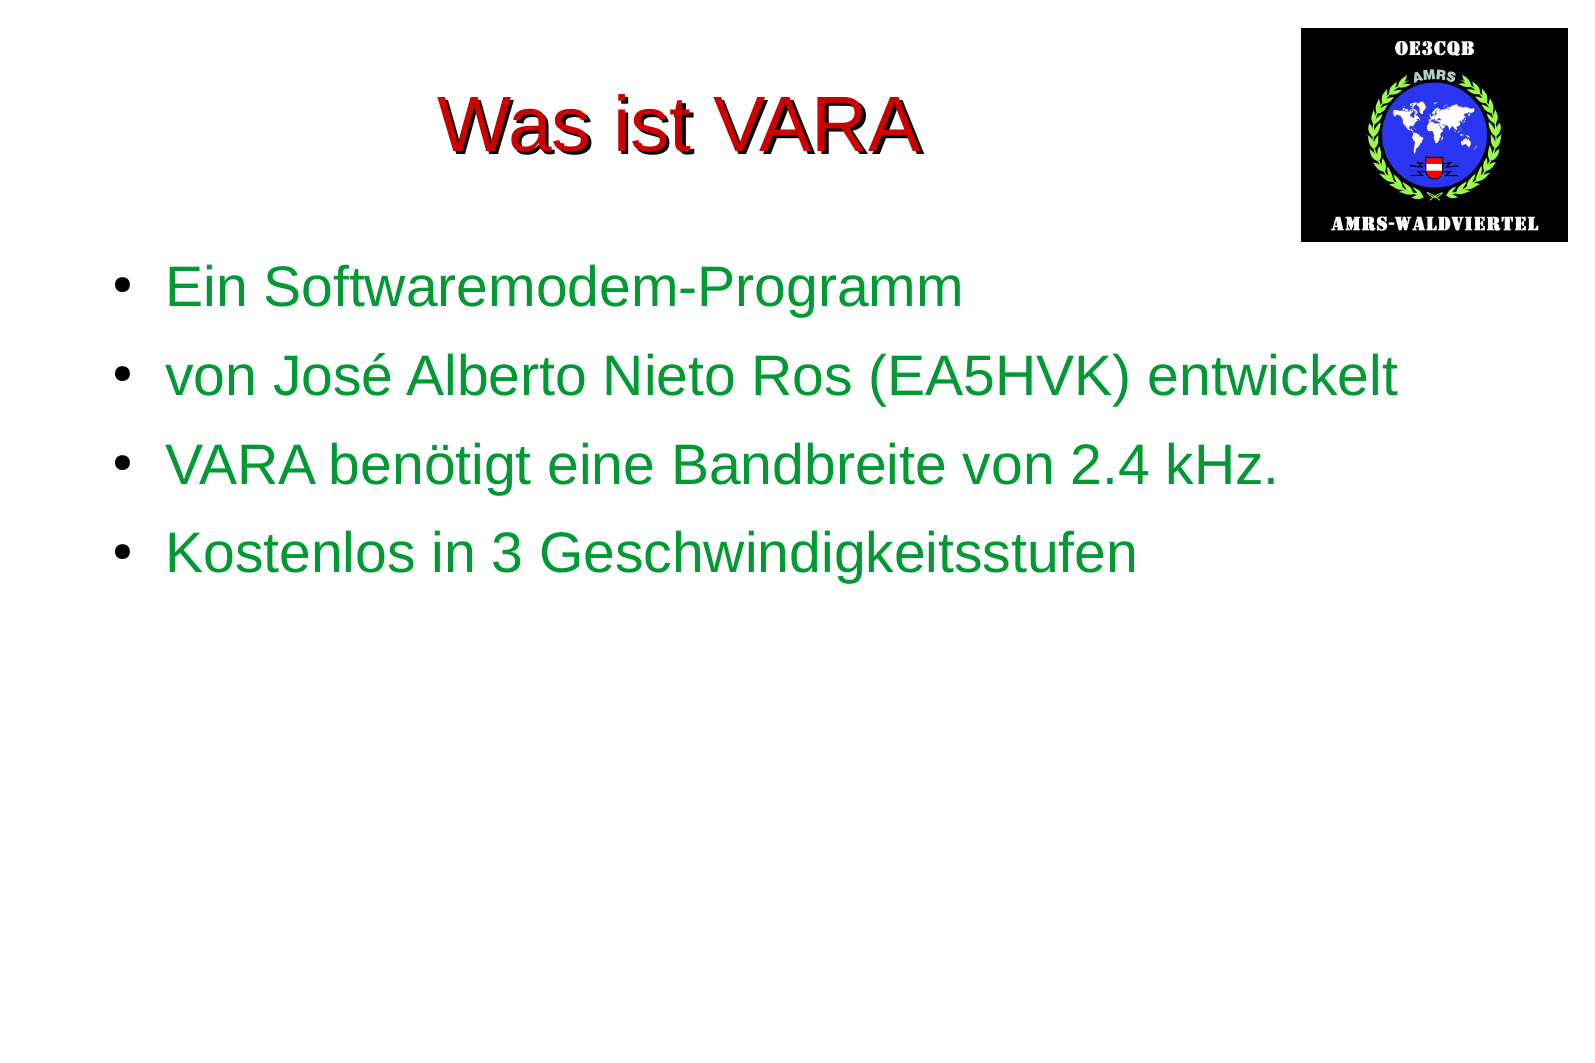

# Was ist VARA
Ein Softwaremodem-Programm
von José Alberto Nieto Ros (EA5HVK) entwickelt
VARA benötigt eine Bandbreite von 2.4 kHz.
Kostenlos in 3 Geschwindigkeitsstufen